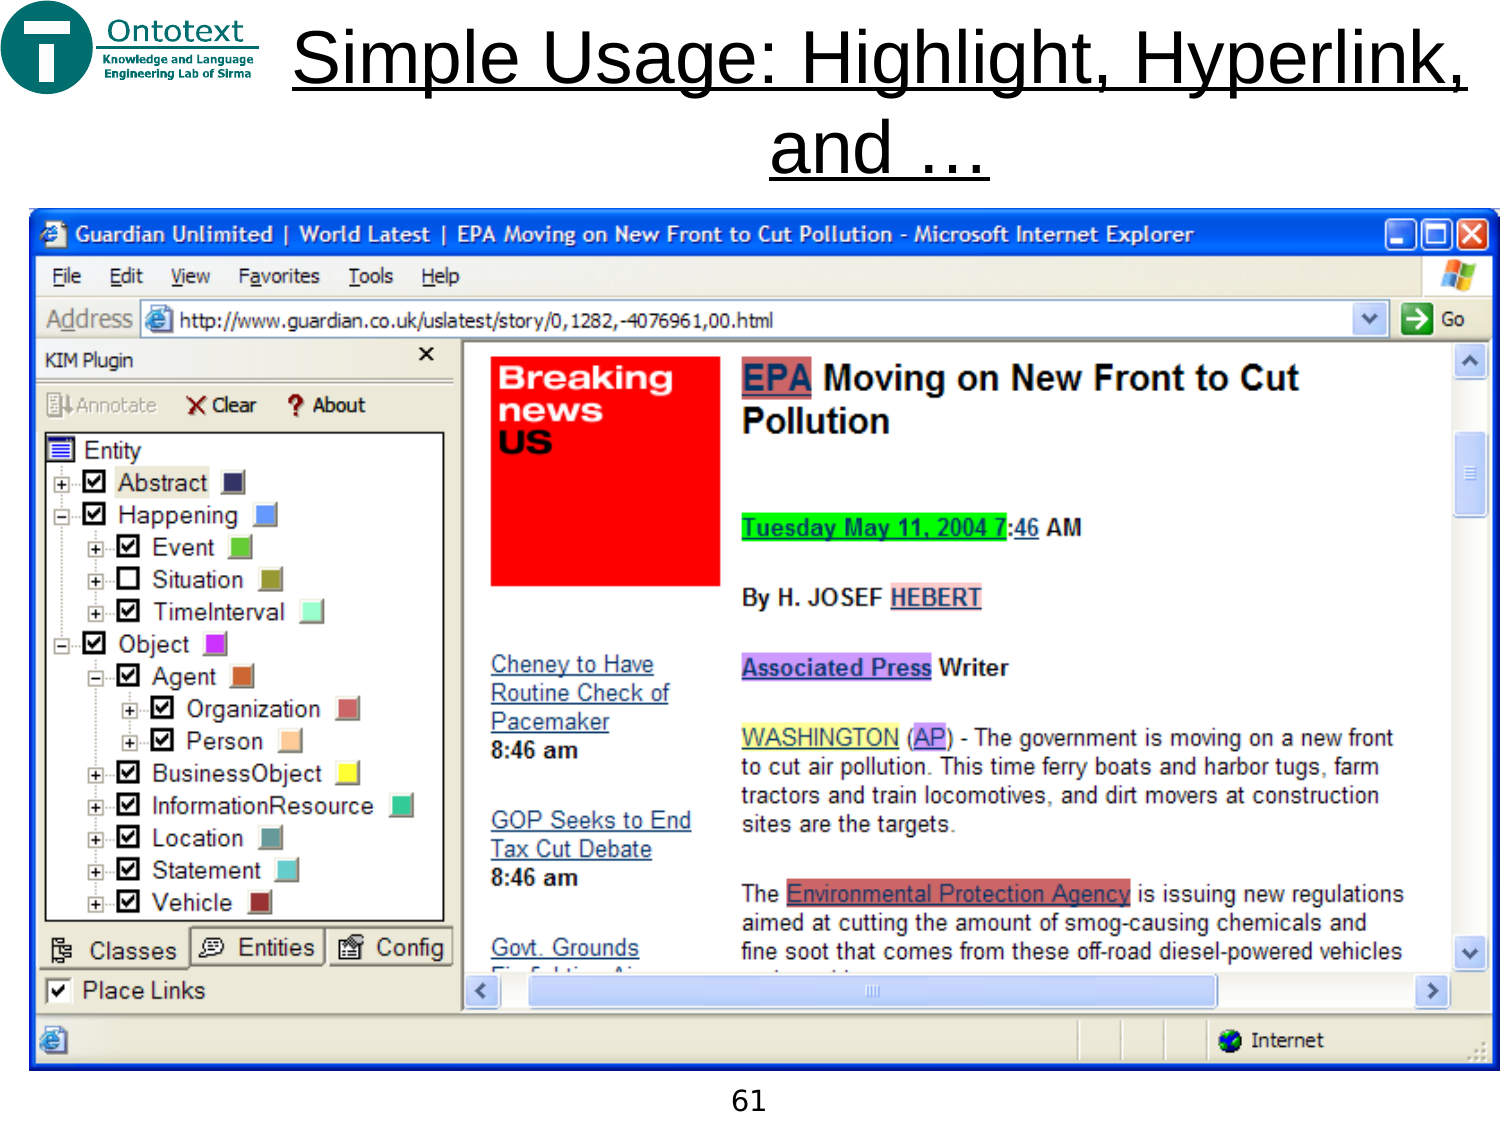

# Simple Usage: Highlight, Hyperlink, and …